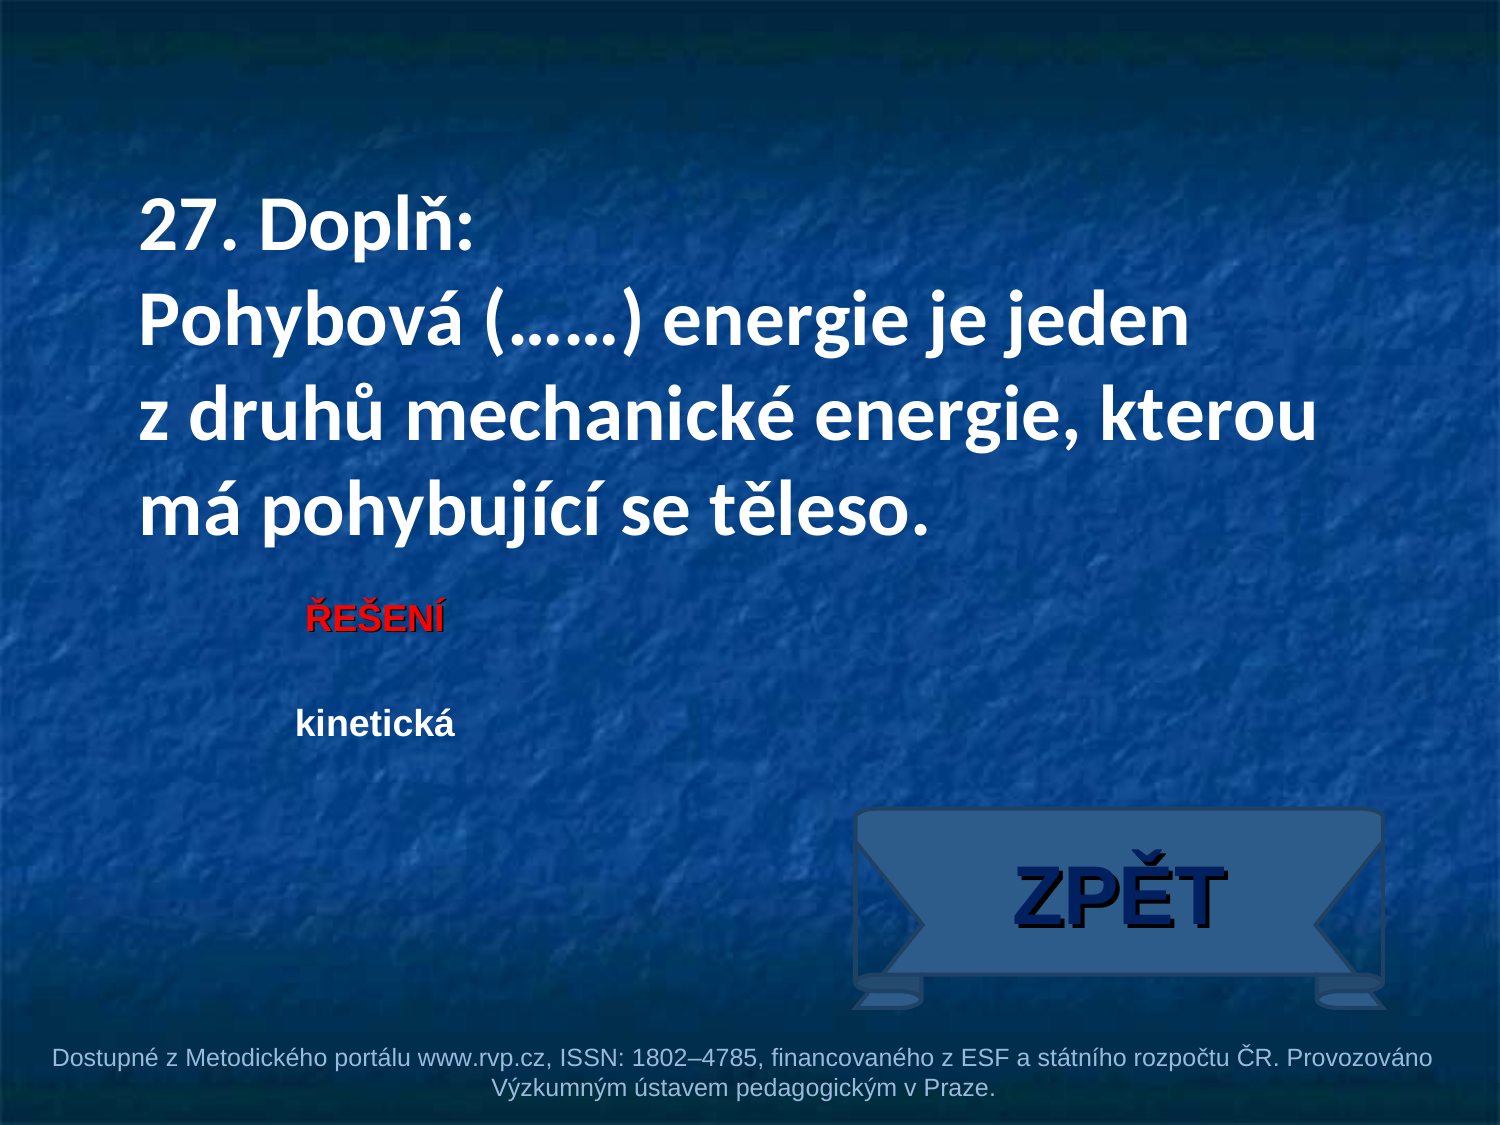

27. Doplň:
Pohybová (……) energie je jeden
z druhů mechanické energie, kterou má pohybující se těleso.
ŘEŠENÍ
kinetická
ZPĚT
Dostupné z Metodického portálu www.rvp.cz, ISSN: 1802–4785, financovaného z ESF a státního rozpočtu ČR. Provozováno Výzkumným ústavem pedagogickým v Praze.